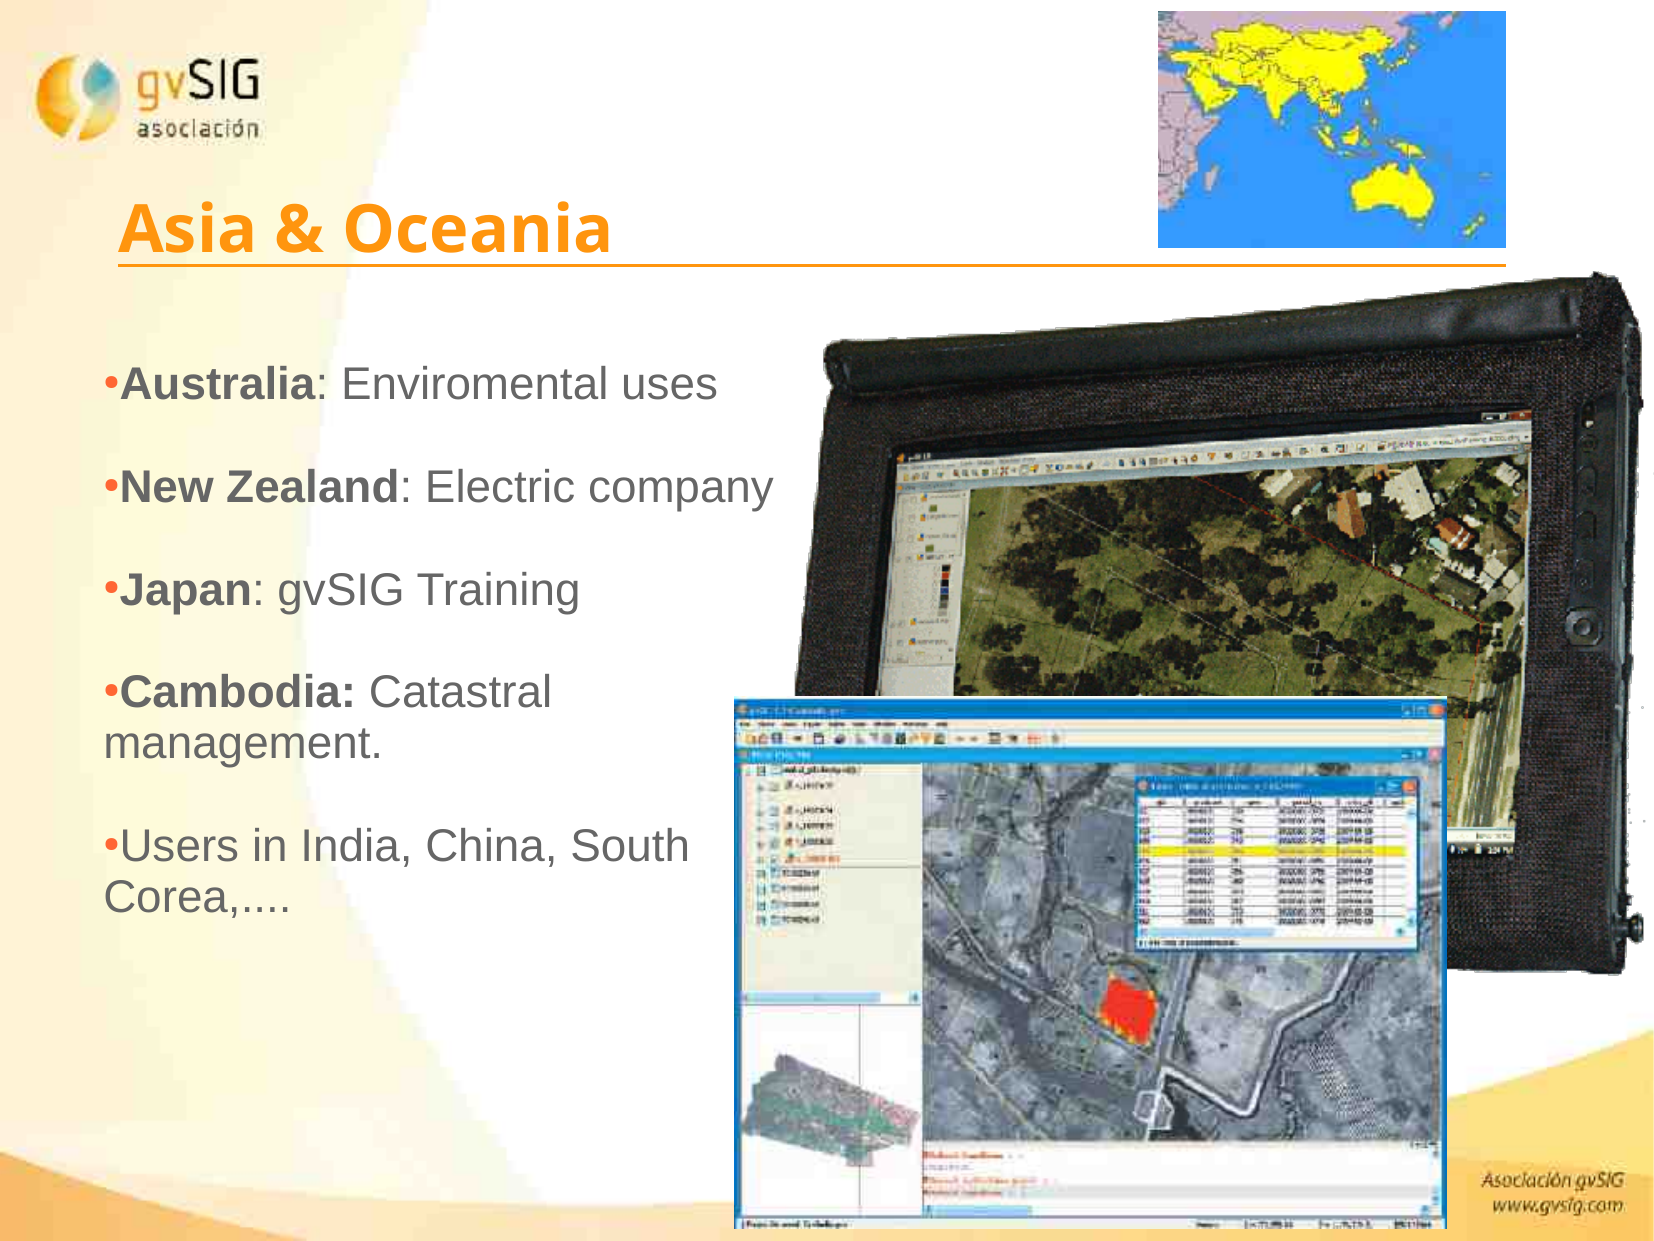

# Asia & Oceania
Australia: Enviromental uses
New Zealand: Electric company
Japan: gvSIG Training
Cambodia: Catastral management.
Users in India, China, South Corea,....